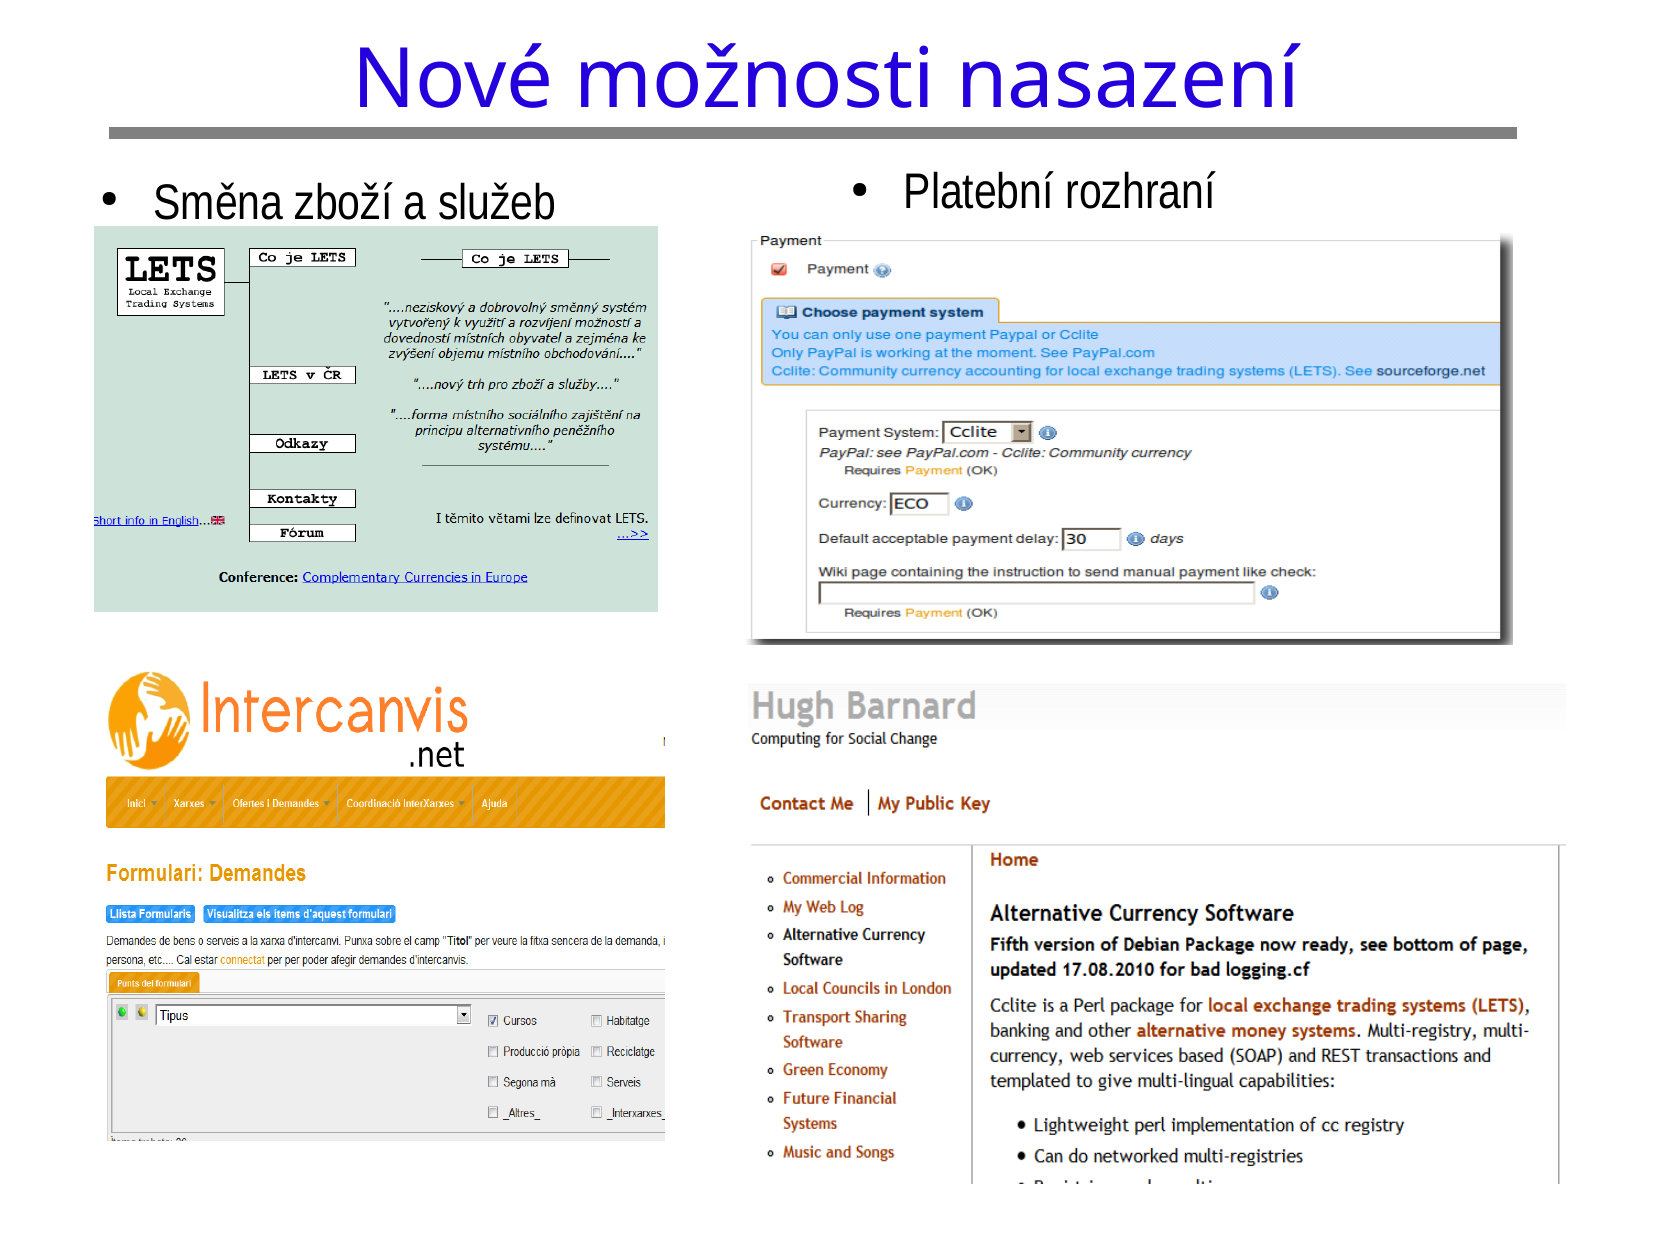

# Nové možnosti nasazení
Platební rozhraní
Směna zboží a služeb